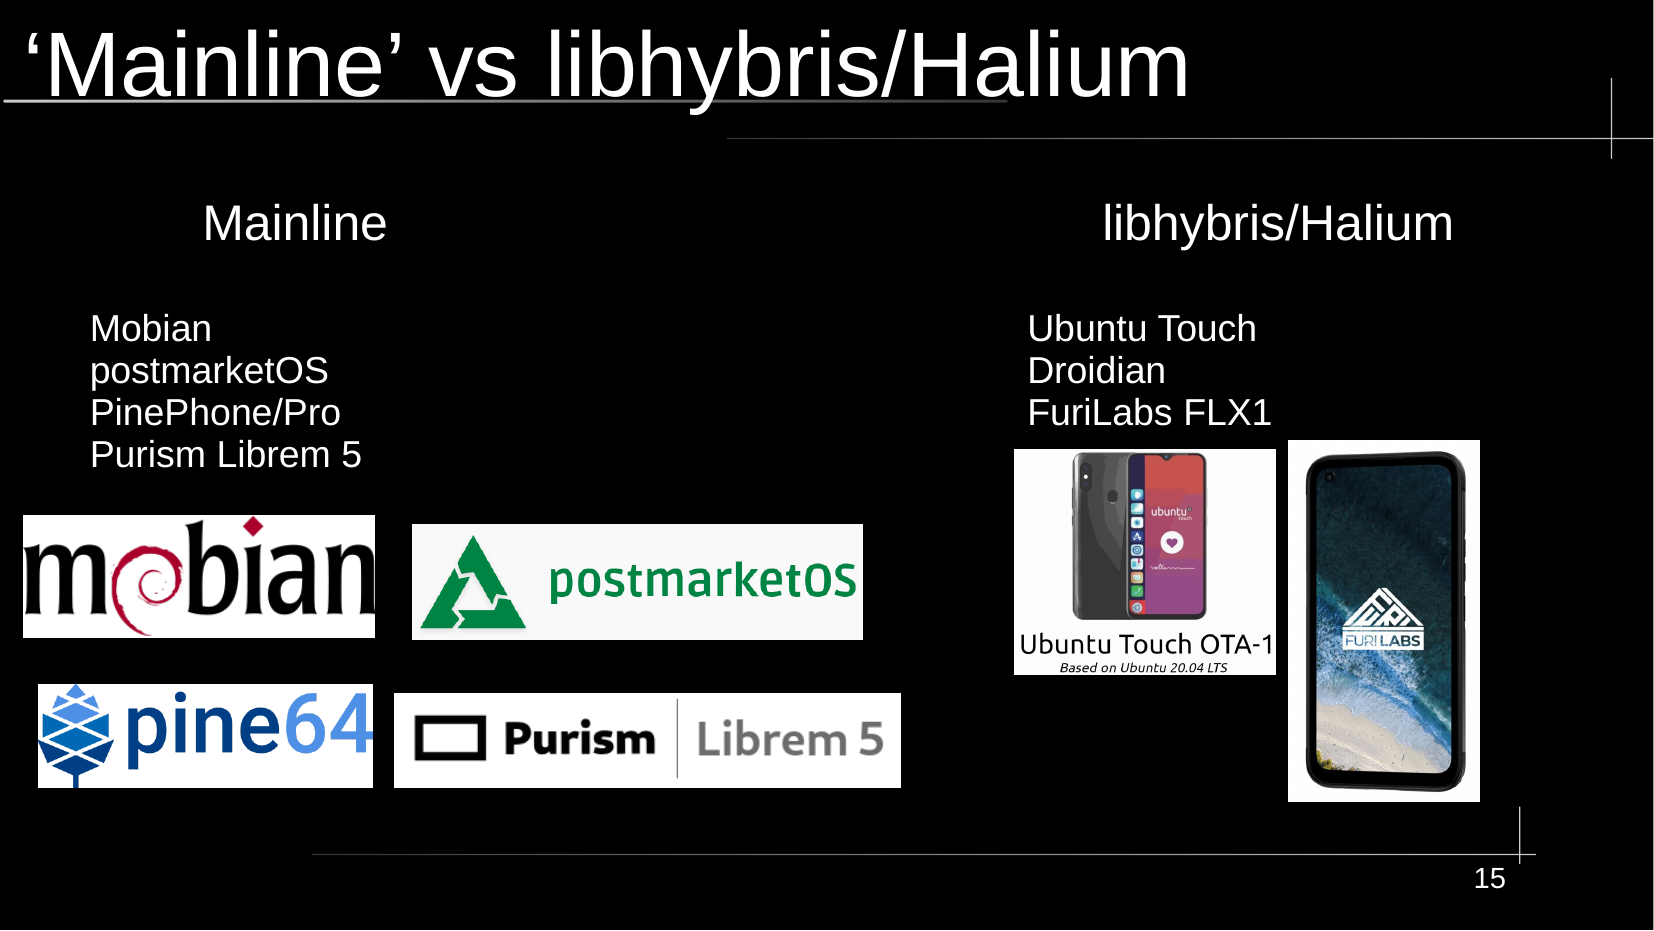

# ‘Mainline’ vs libhybris/Halium
		Mainline										libhybris/Halium
Mobian
postmarketOS
PinePhone/Pro
Purism Librem 5
Ubuntu Touch
Droidian
FuriLabs FLX1
15